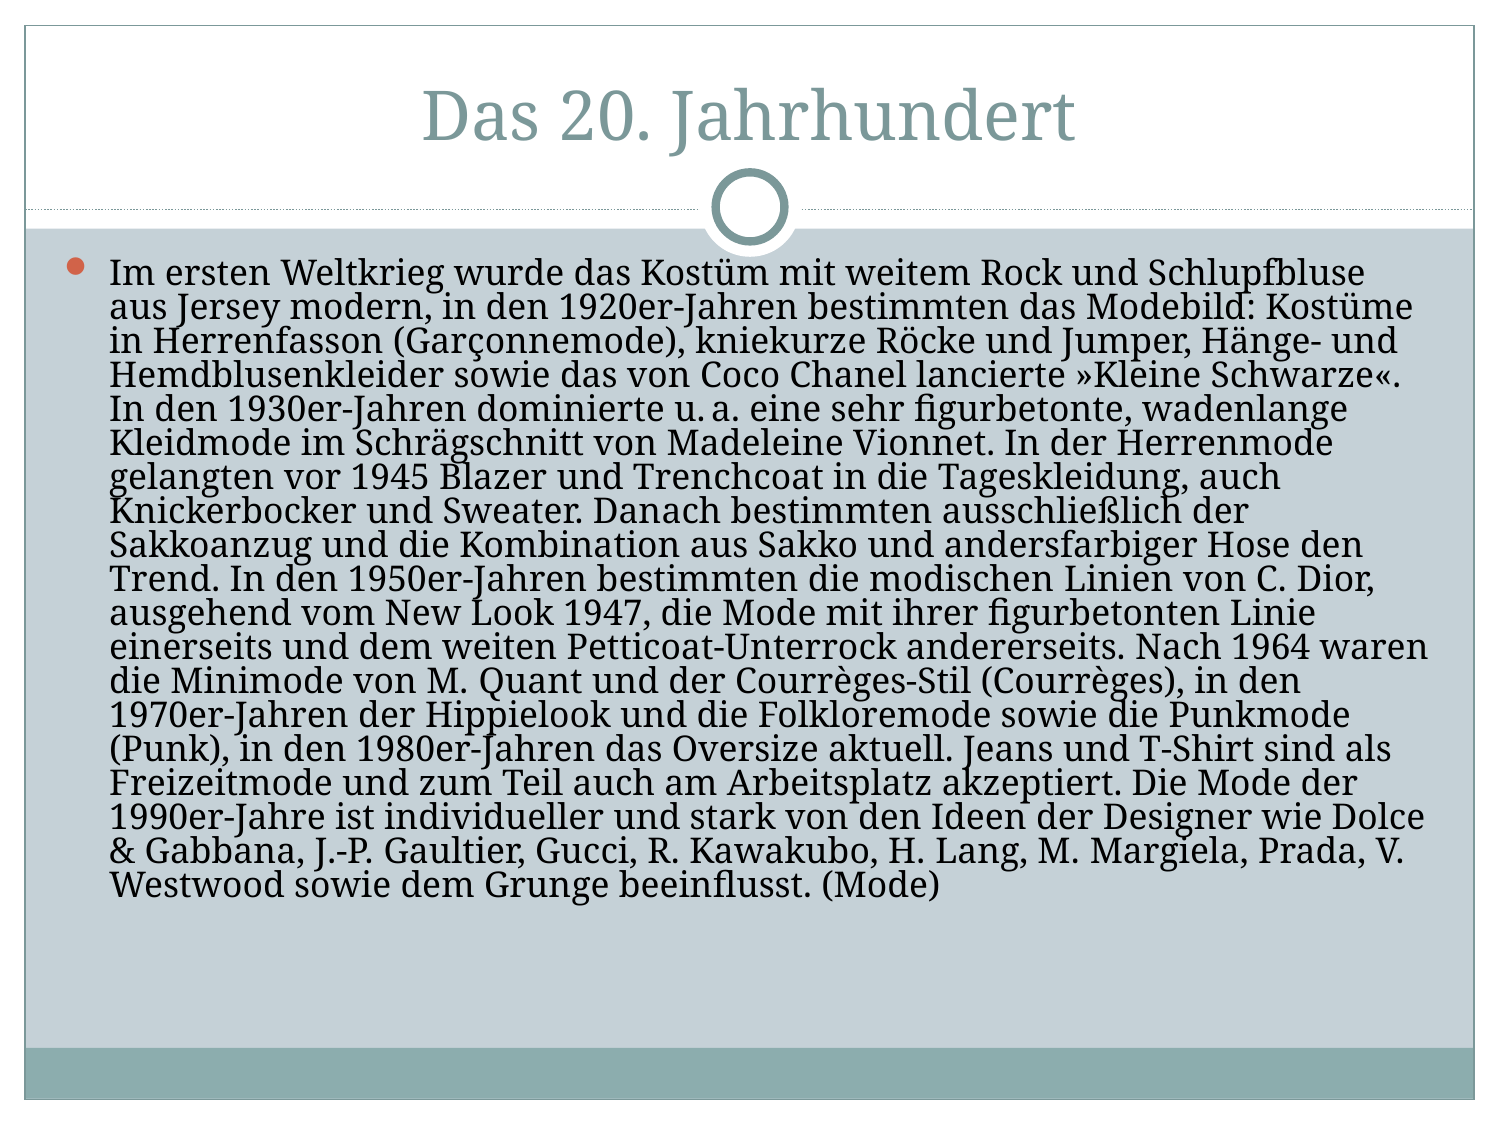

# Das 20. Jahrhundert
Im ersten Weltkrieg wurde das Kostüm mit weitem Rock und Schlupfbluse aus Jersey modern, in den 1920er-Jahren bestimmten das Modebild: Kostüme in Herrenfasson (Garçonnemode), kniekurze Röcke und Jumper, Hänge- und Hemdblusenkleider sowie das von Coco Chanel lancierte »Kleine Schwarze«. In den 1930er-Jahren dominierte u. a. eine sehr figurbetonte, wadenlange Kleidmode im Schrägschnitt von Madeleine Vionnet. In der Herrenmode gelangten vor 1945 Blazer und Trenchcoat in die Tageskleidung, auch Knickerbocker und Sweater. Danach bestimmten ausschließlich der Sakkoanzug und die Kombination aus Sakko und andersfarbiger Hose den Trend. In den 1950er-Jahren bestimmten die modischen Linien von C. Dior, ausgehend vom New Look 1947, die Mode mit ihrer figurbetonten Linie einerseits und dem weiten Petticoat-Unterrock andererseits. Nach 1964 waren die Minimode von M. Quant und der Courrèges-Stil (Courrèges), in den 1970er-Jahren der Hippielook und die Folkloremode sowie die Punkmode (Punk), in den 1980er-Jahren das Oversize aktuell. Jeans und T-Shirt sind als Freizeitmode und zum Teil auch am Arbeitsplatz akzeptiert. Die Mode der 1990er-Jahre ist individueller und stark von den Ideen der Designer wie Dolce & Gabbana, J.-P. Gaultier, Gucci, R. Kawakubo, H. Lang, M. Margiela, Prada, V. Westwood sowie dem Grunge beeinflusst. (Mode)